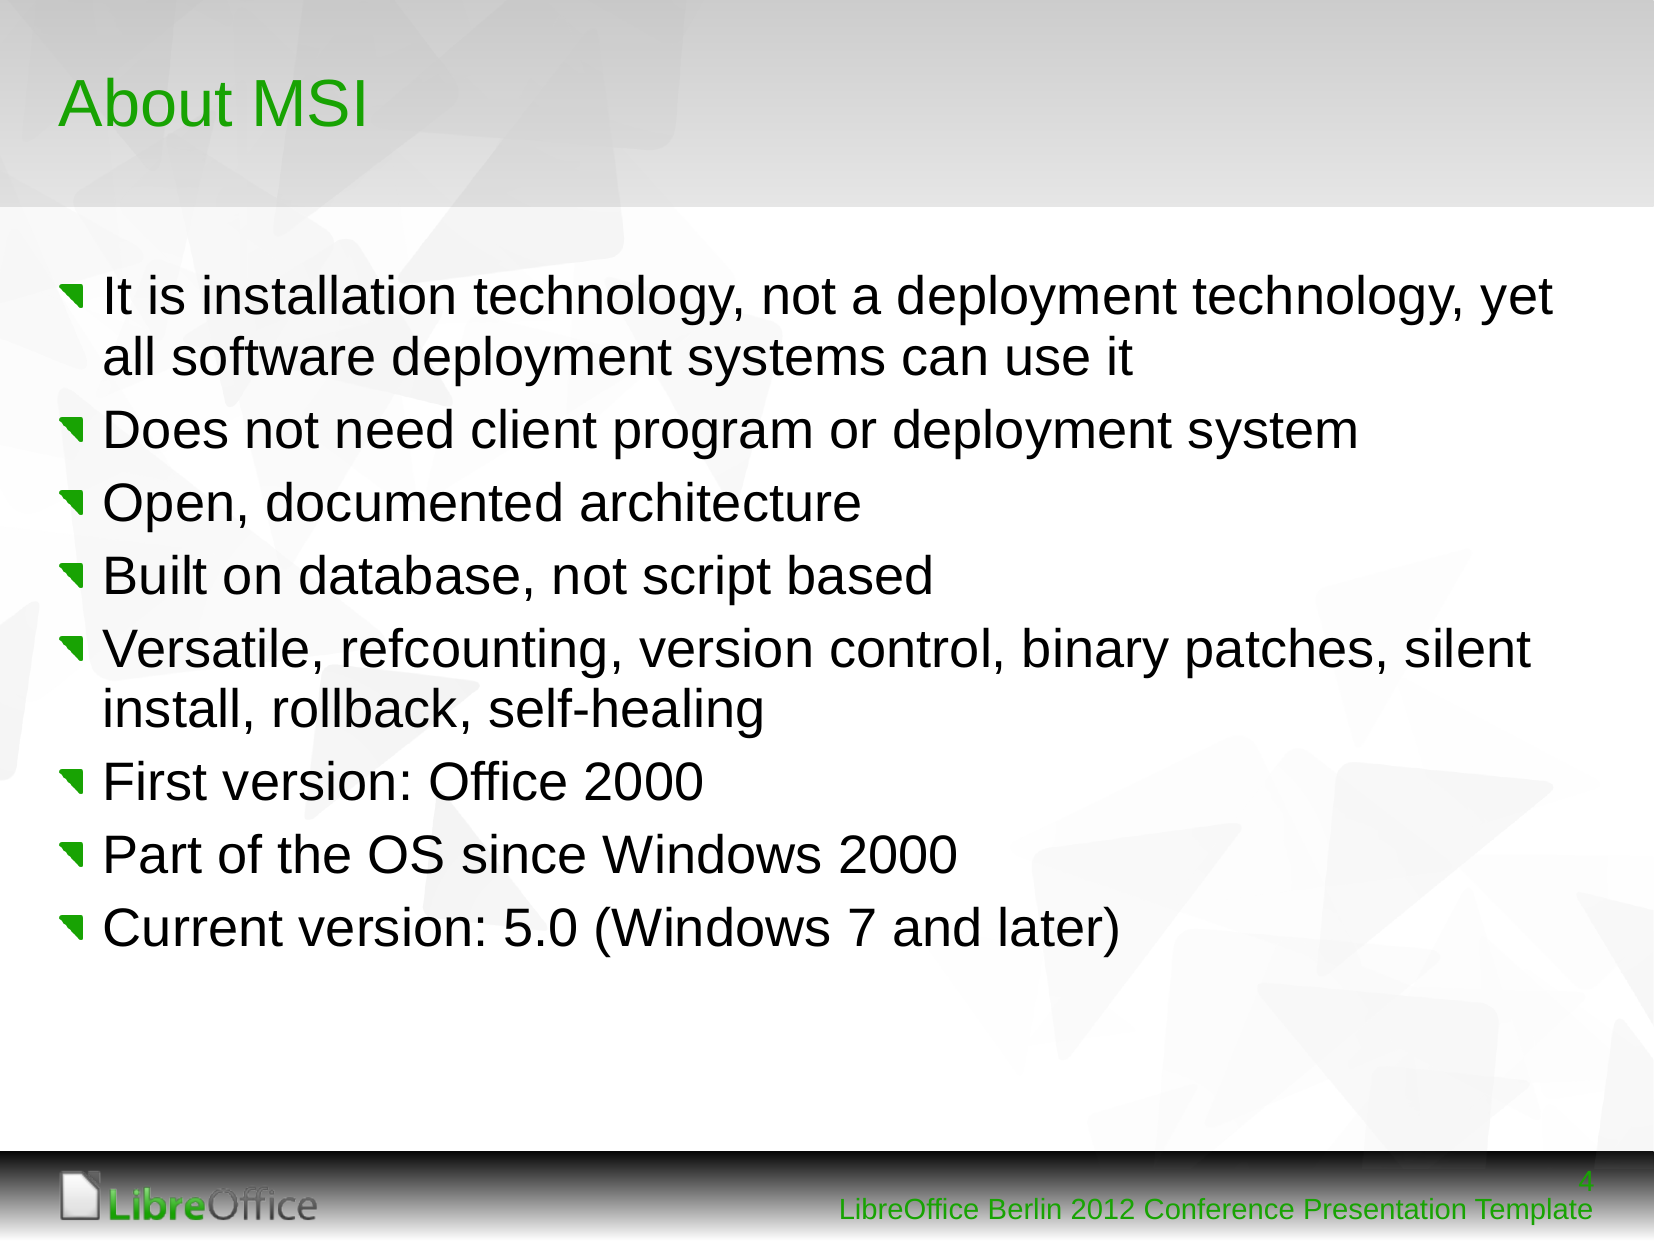

# About MSI
It is installation technology, not a deployment technology, yet all software deployment systems can use it
Does not need client program or deployment system
Open, documented architecture
Built on database, not script based
Versatile, refcounting, version control, binary patches, silent install, rollback, self-healing
First version: Office 2000
Part of the OS since Windows 2000
Current version: 5.0 (Windows 7 and later)
4
LibreOffice Berlin 2012 Conference Presentation Template